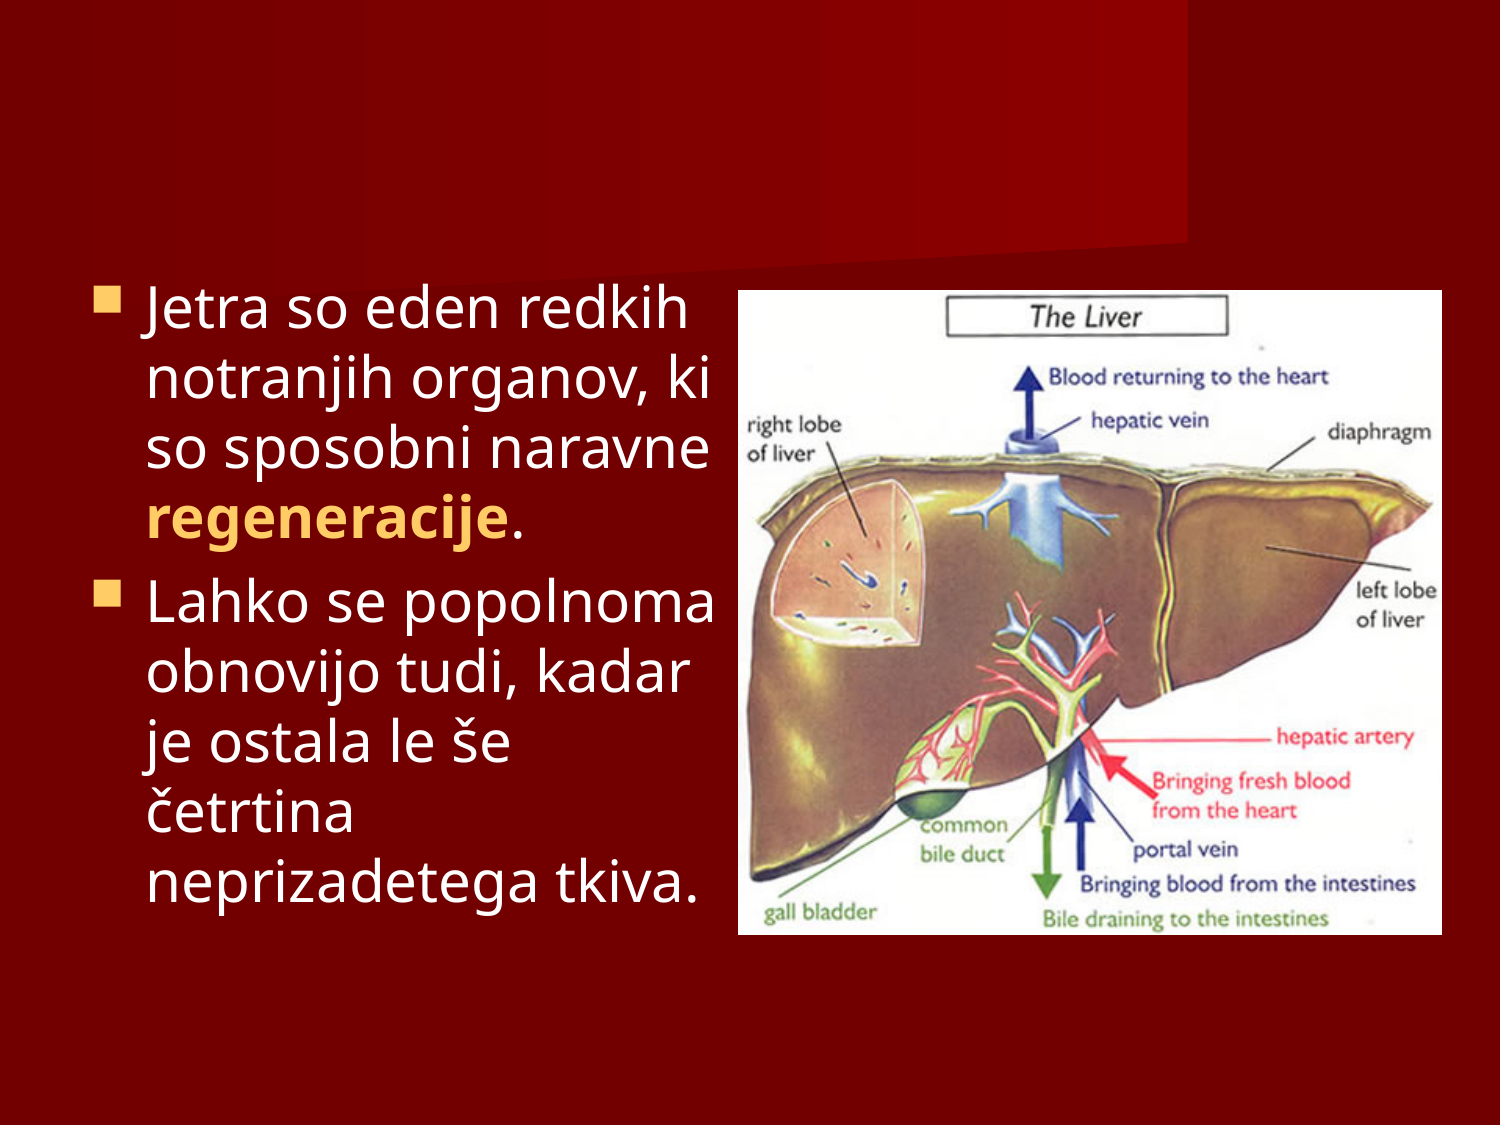

Jetra so eden redkih notranjih organov, ki so sposobni naravne regeneracije.
Lahko se popolnoma obnovijo tudi, kadar je ostala le še četrtina neprizadetega tkiva.